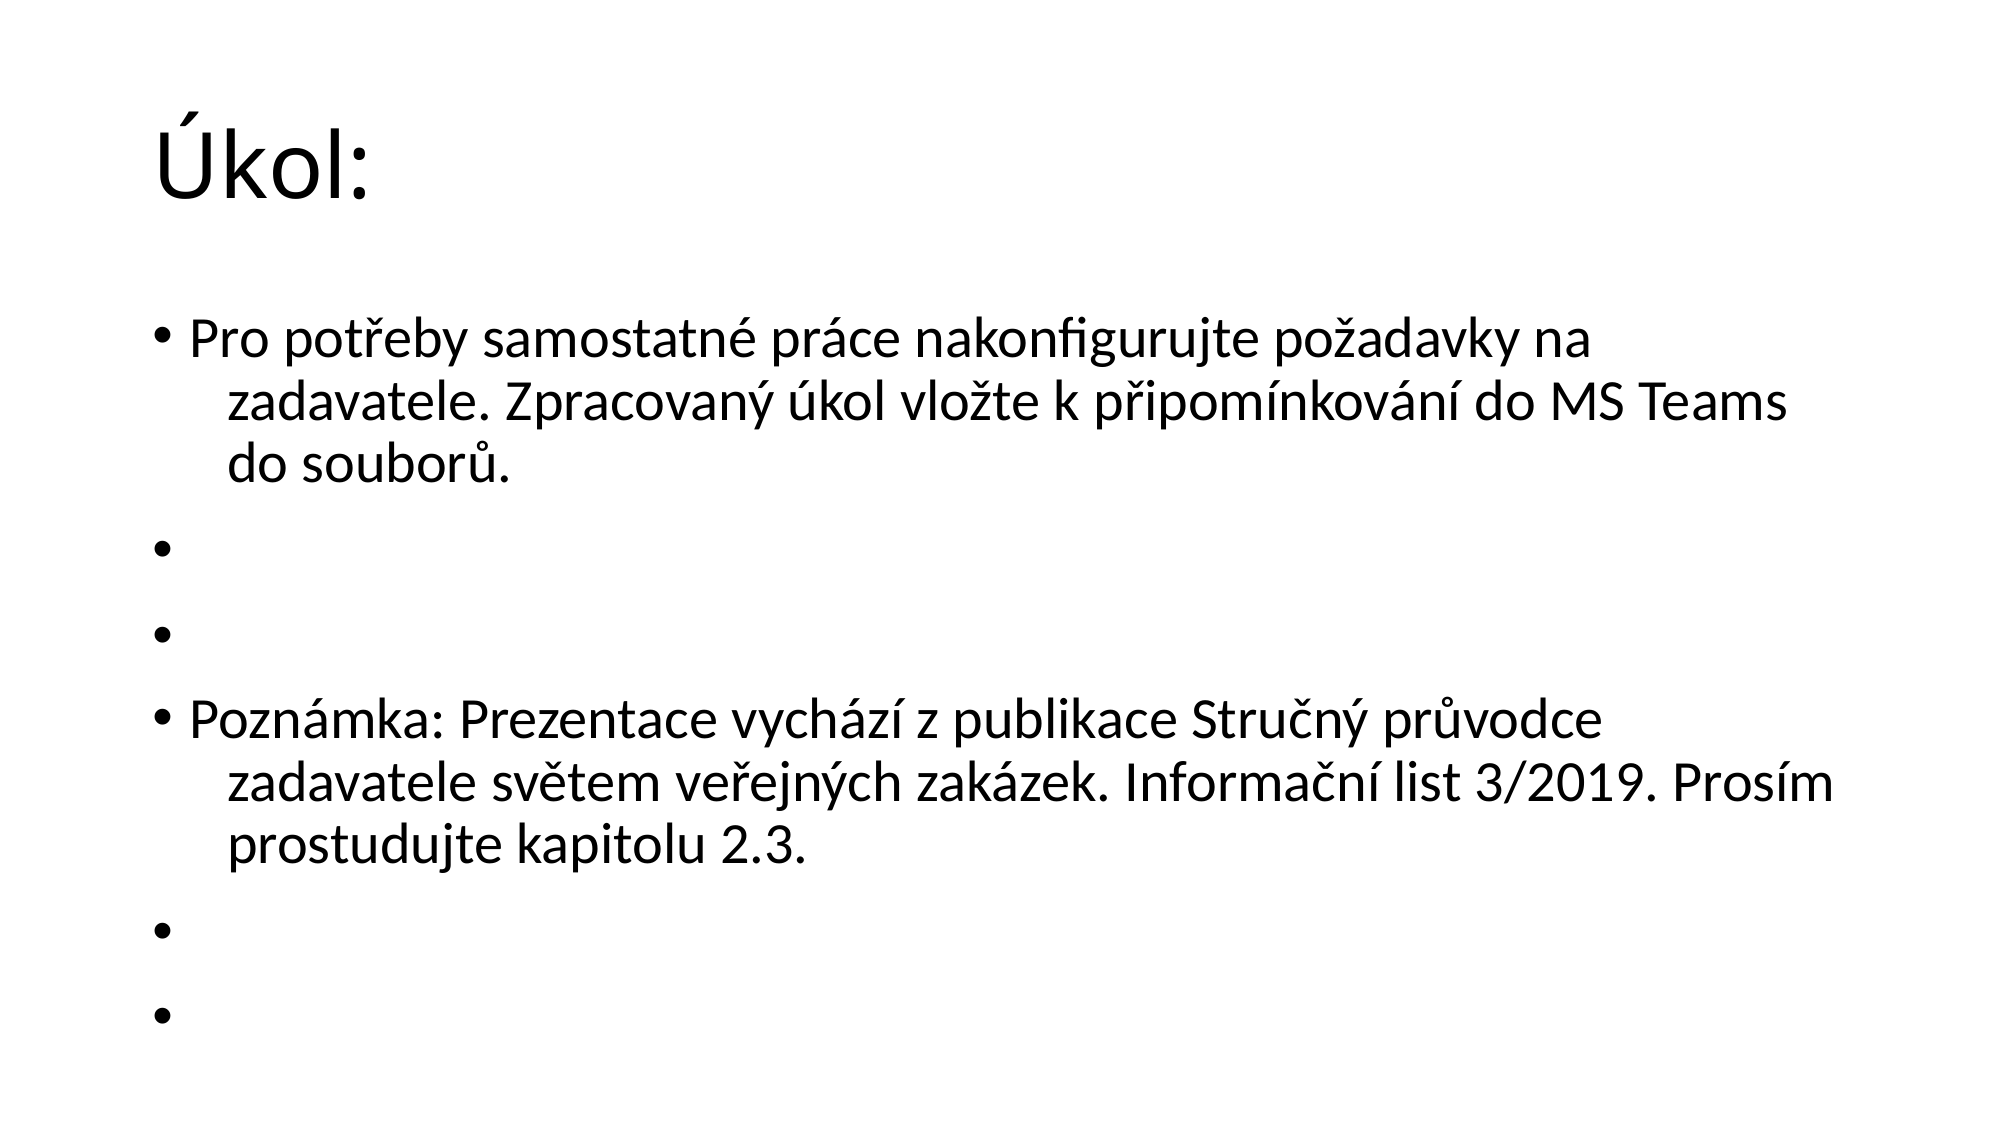

# Úkol:
Pro potřeby samostatné práce nakonfigurujte požadavky na zadavatele. Zpracovaný úkol vložte k připomínkování do MS Teams do souborů.
Poznámka: Prezentace vychází z publikace Stručný průvodce zadavatele světem veřejných zakázek. Informační list 3/2019. Prosím prostudujte kapitolu 2.3.